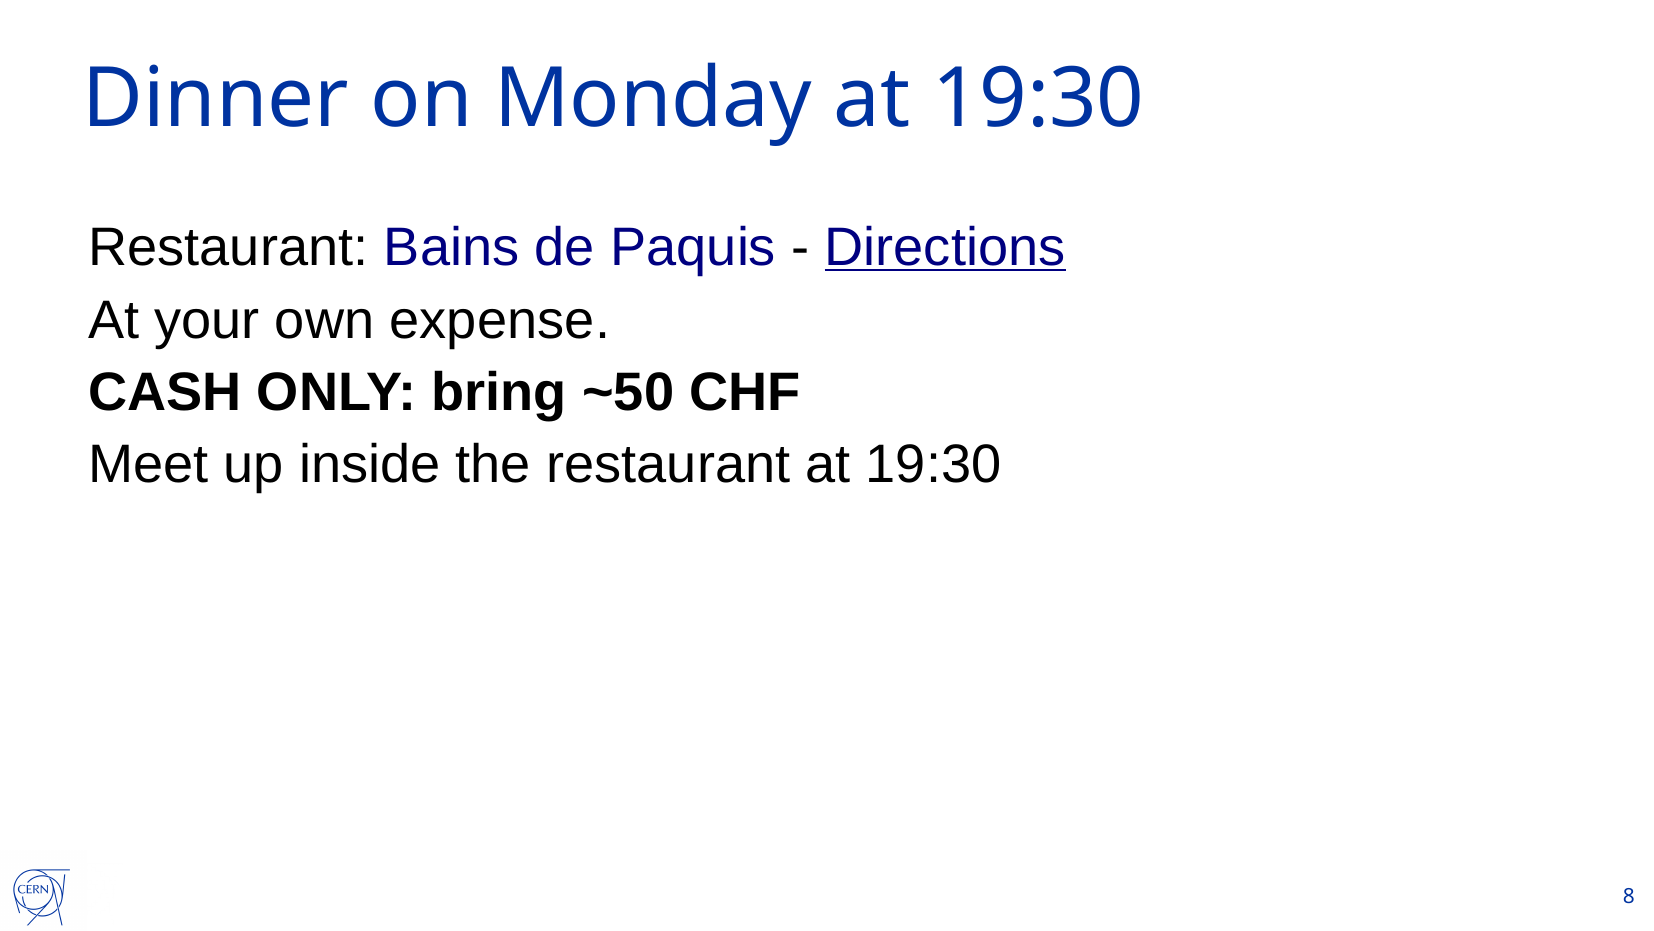

# Dinner on Monday at 19:30
Restaurant: Bains de Paquis - Directions
At your own expense.
CASH ONLY: bring ~50 CHF
Meet up inside the restaurant at 19:30